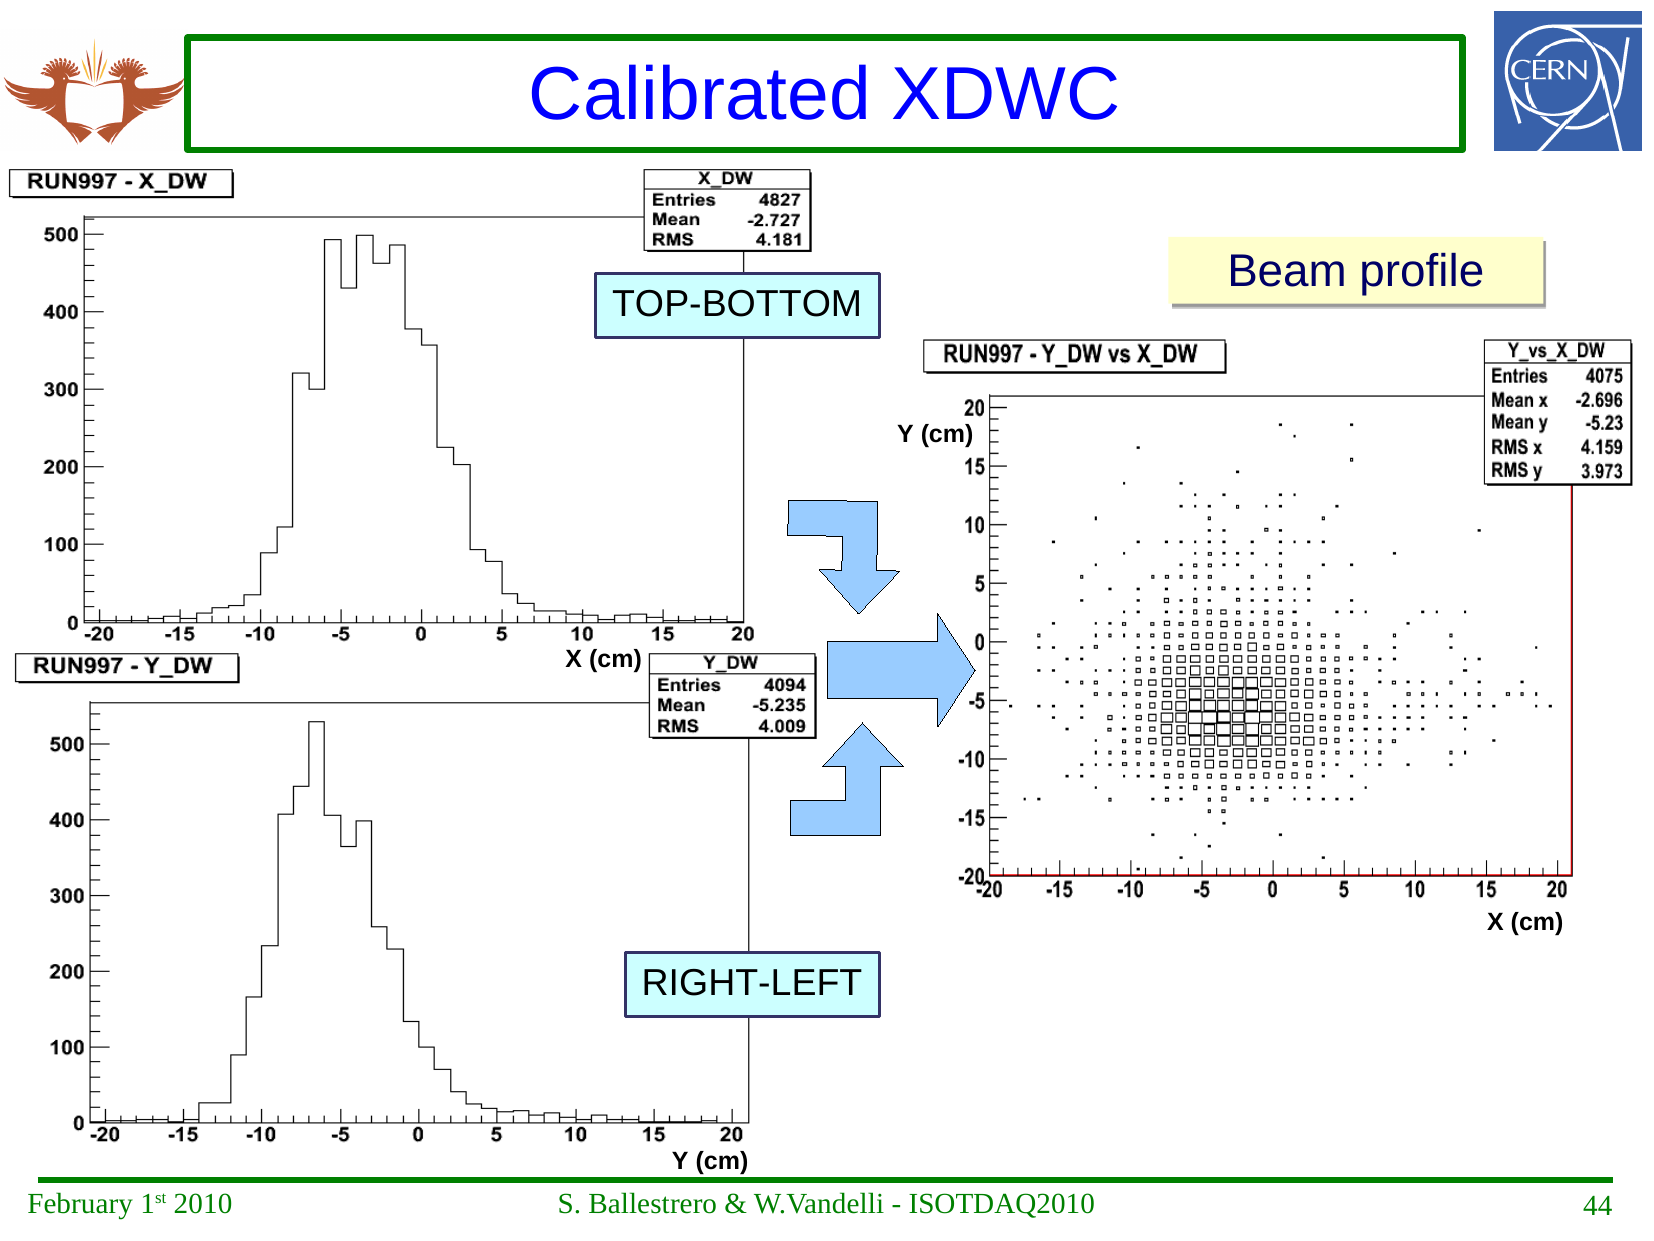

# Calibrated XDWC
Beam profile
TOP-BOTTOM
Y (cm)
X (cm)
X (cm)
RIGHT-LEFT
Y (cm)
44